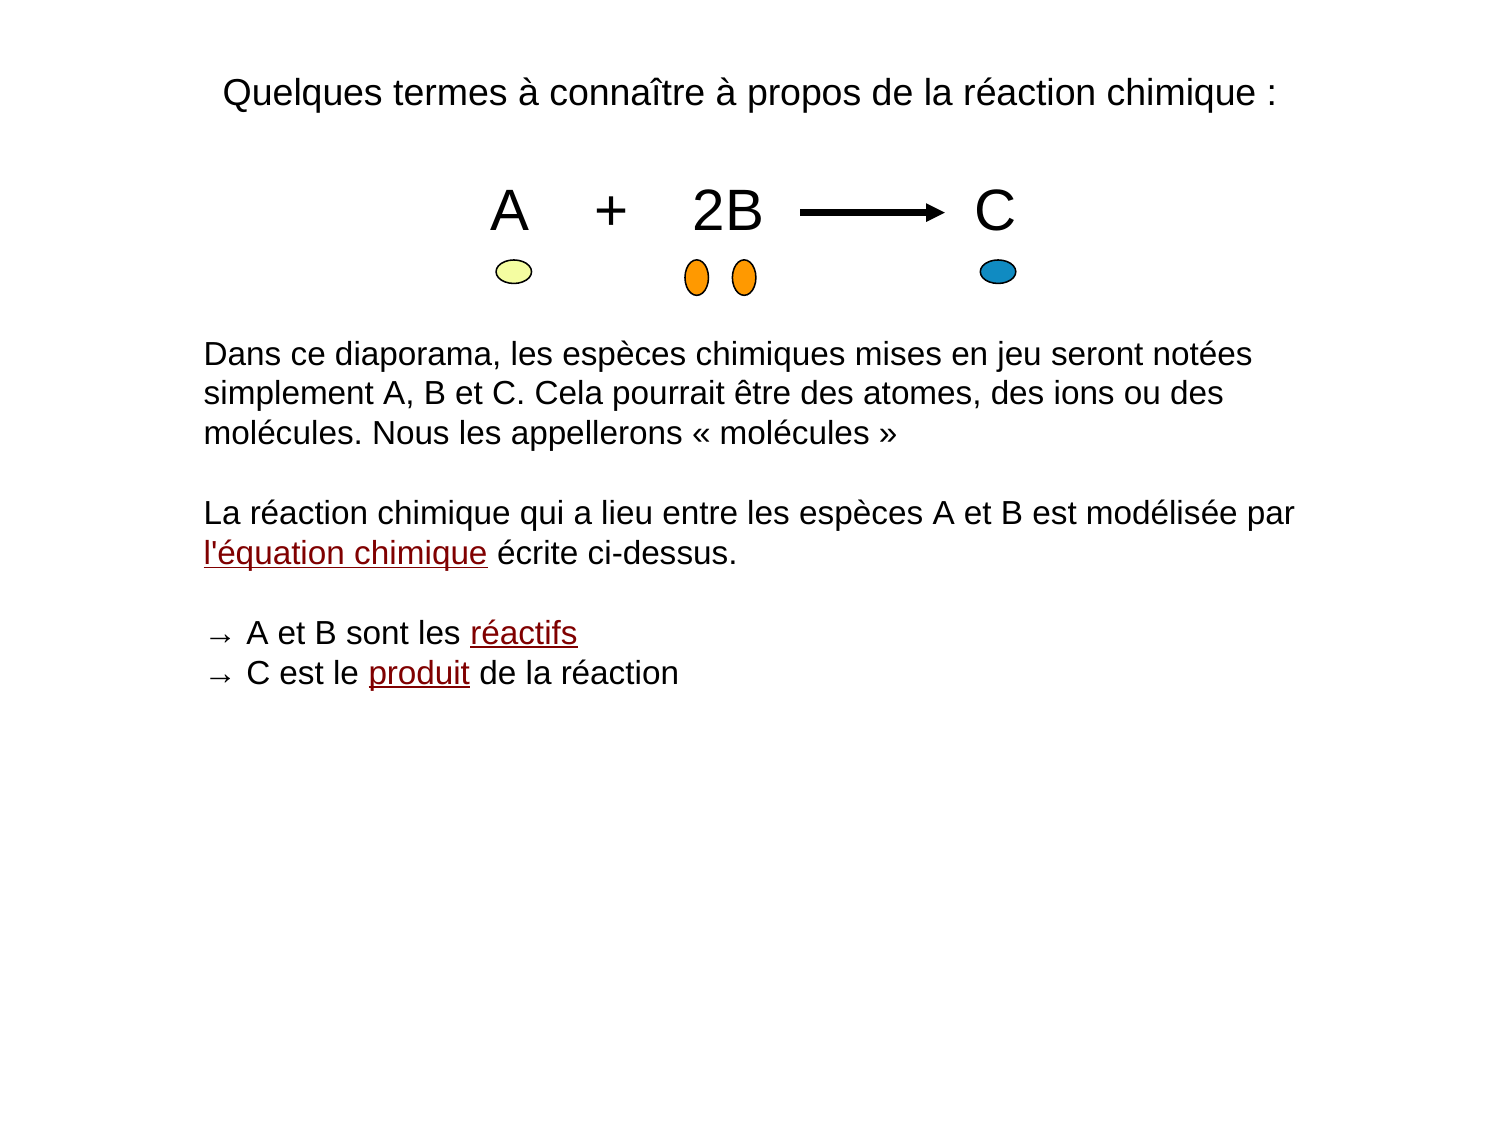

Quelques termes à connaître à propos de la réaction chimique :
# A + 2B C
Dans ce diaporama, les espèces chimiques mises en jeu seront notées simplement A, B et C. Cela pourrait être des atomes, des ions ou des molécules. Nous les appellerons « molécules »
La réaction chimique qui a lieu entre les espèces A et B est modélisée par l'équation chimique écrite ci-dessus.
→ A et B sont les réactifs
→ C est le produit de la réaction